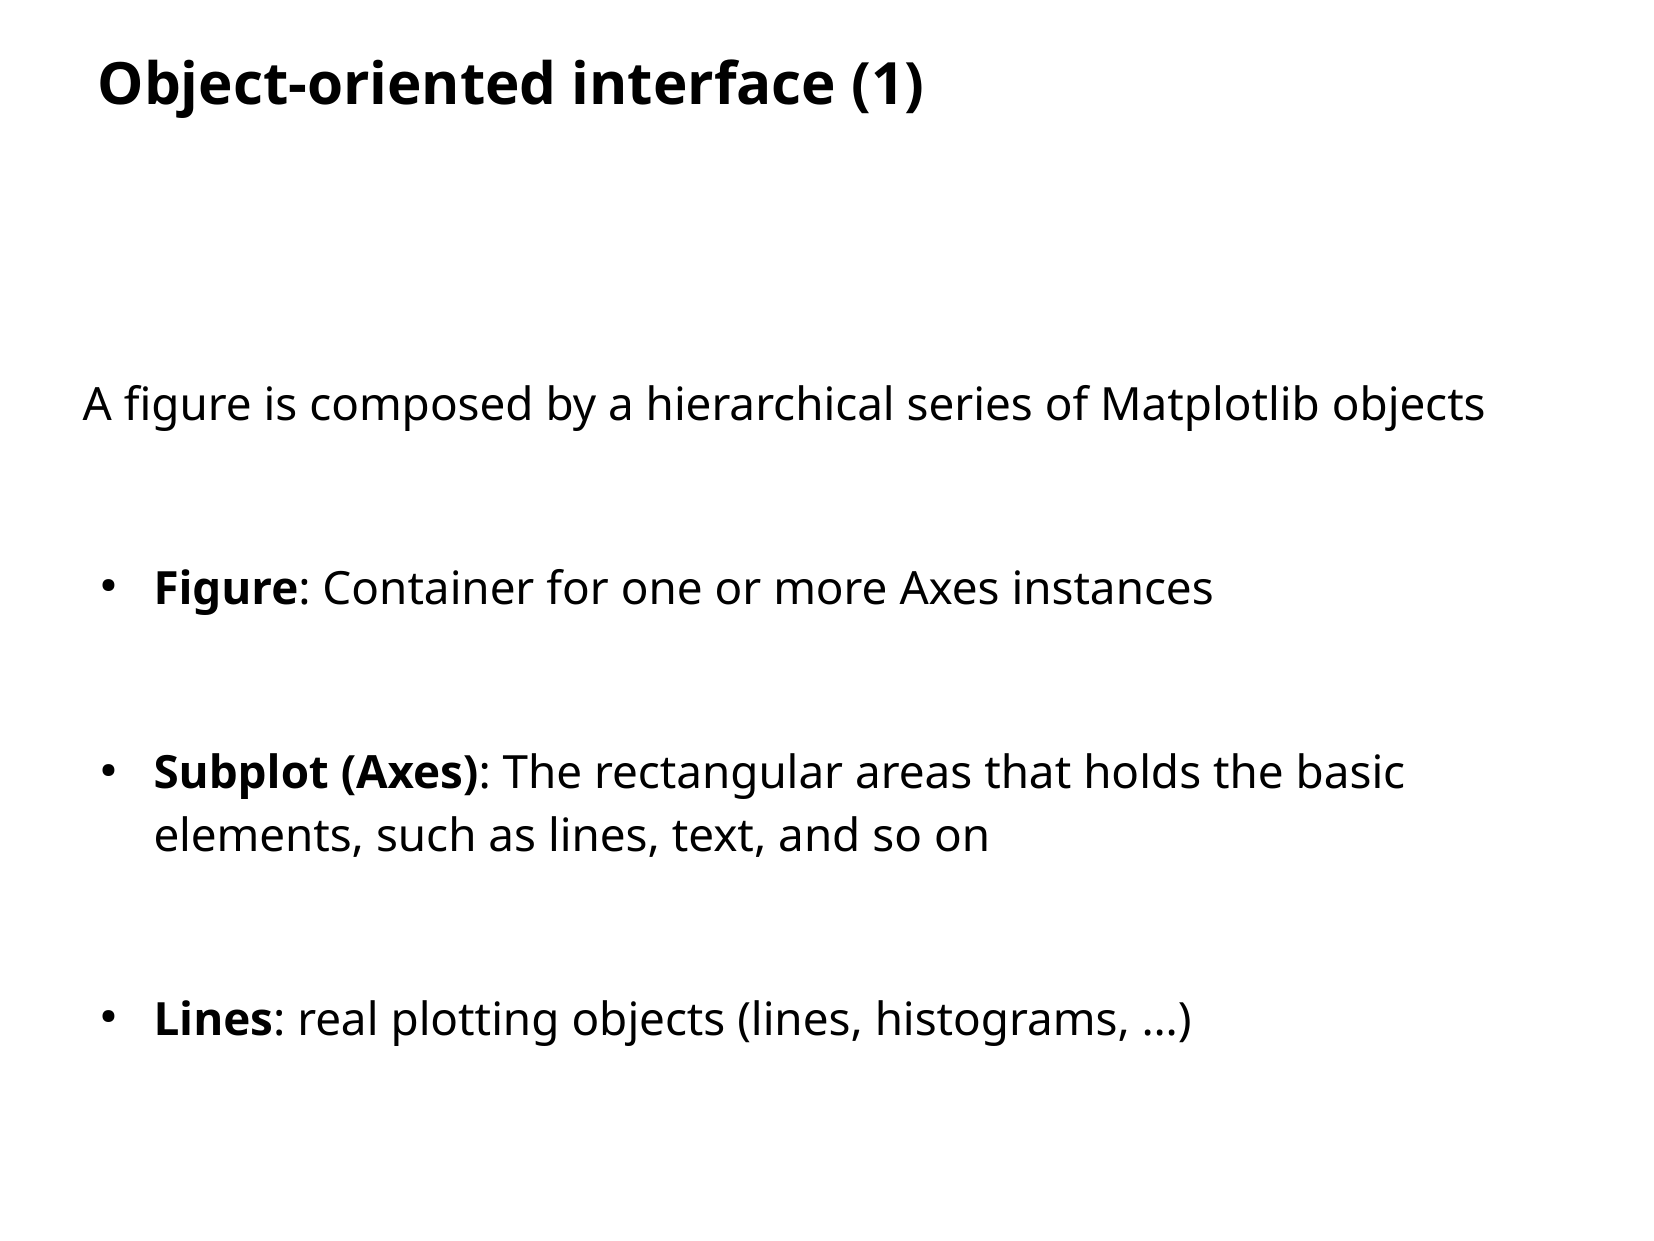

# Object-oriented interface (1)
A figure is composed by a hierarchical series of Matplotlib objects
Figure: Container for one or more Axes instances
Subplot (Axes): The rectangular areas that holds the basic elements, such as lines, text, and so on
Lines: real plotting objects (lines, histograms, …)